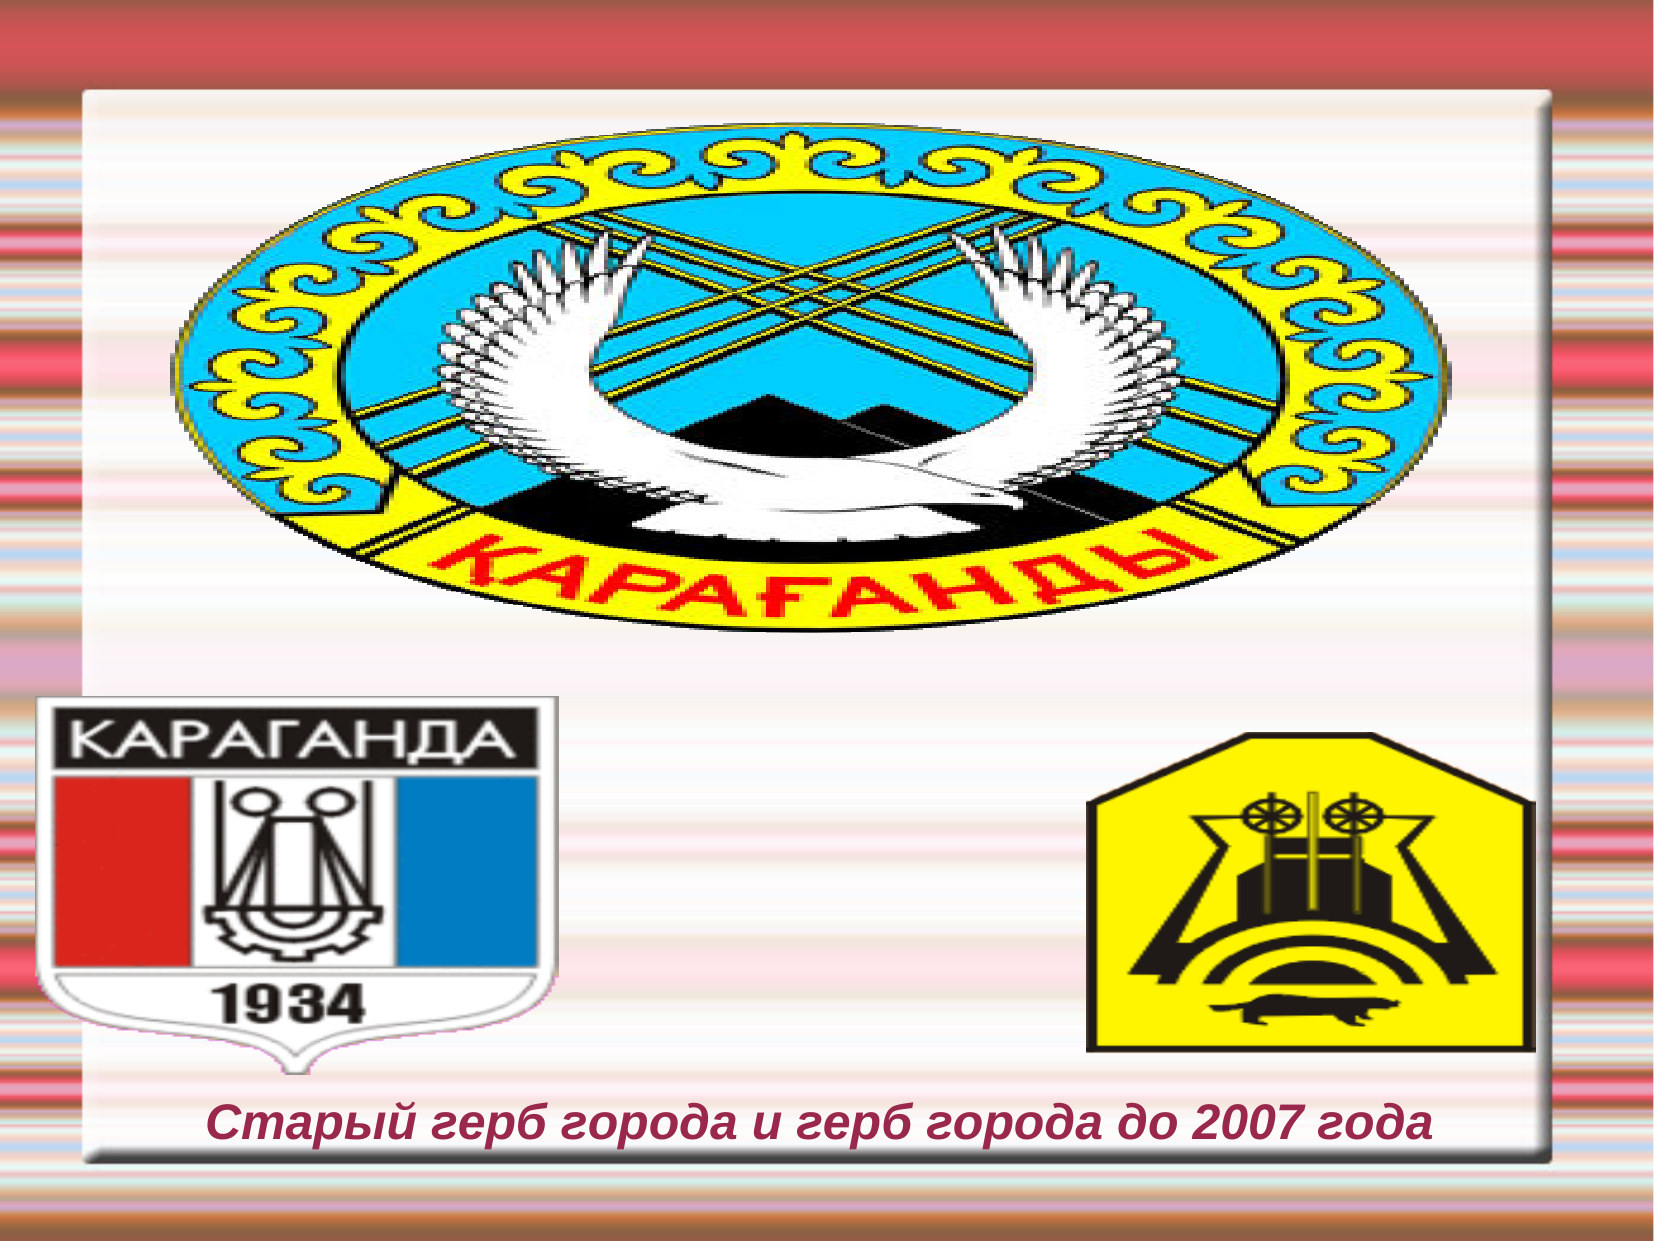

# Старый герб города и герб города до 2007 года